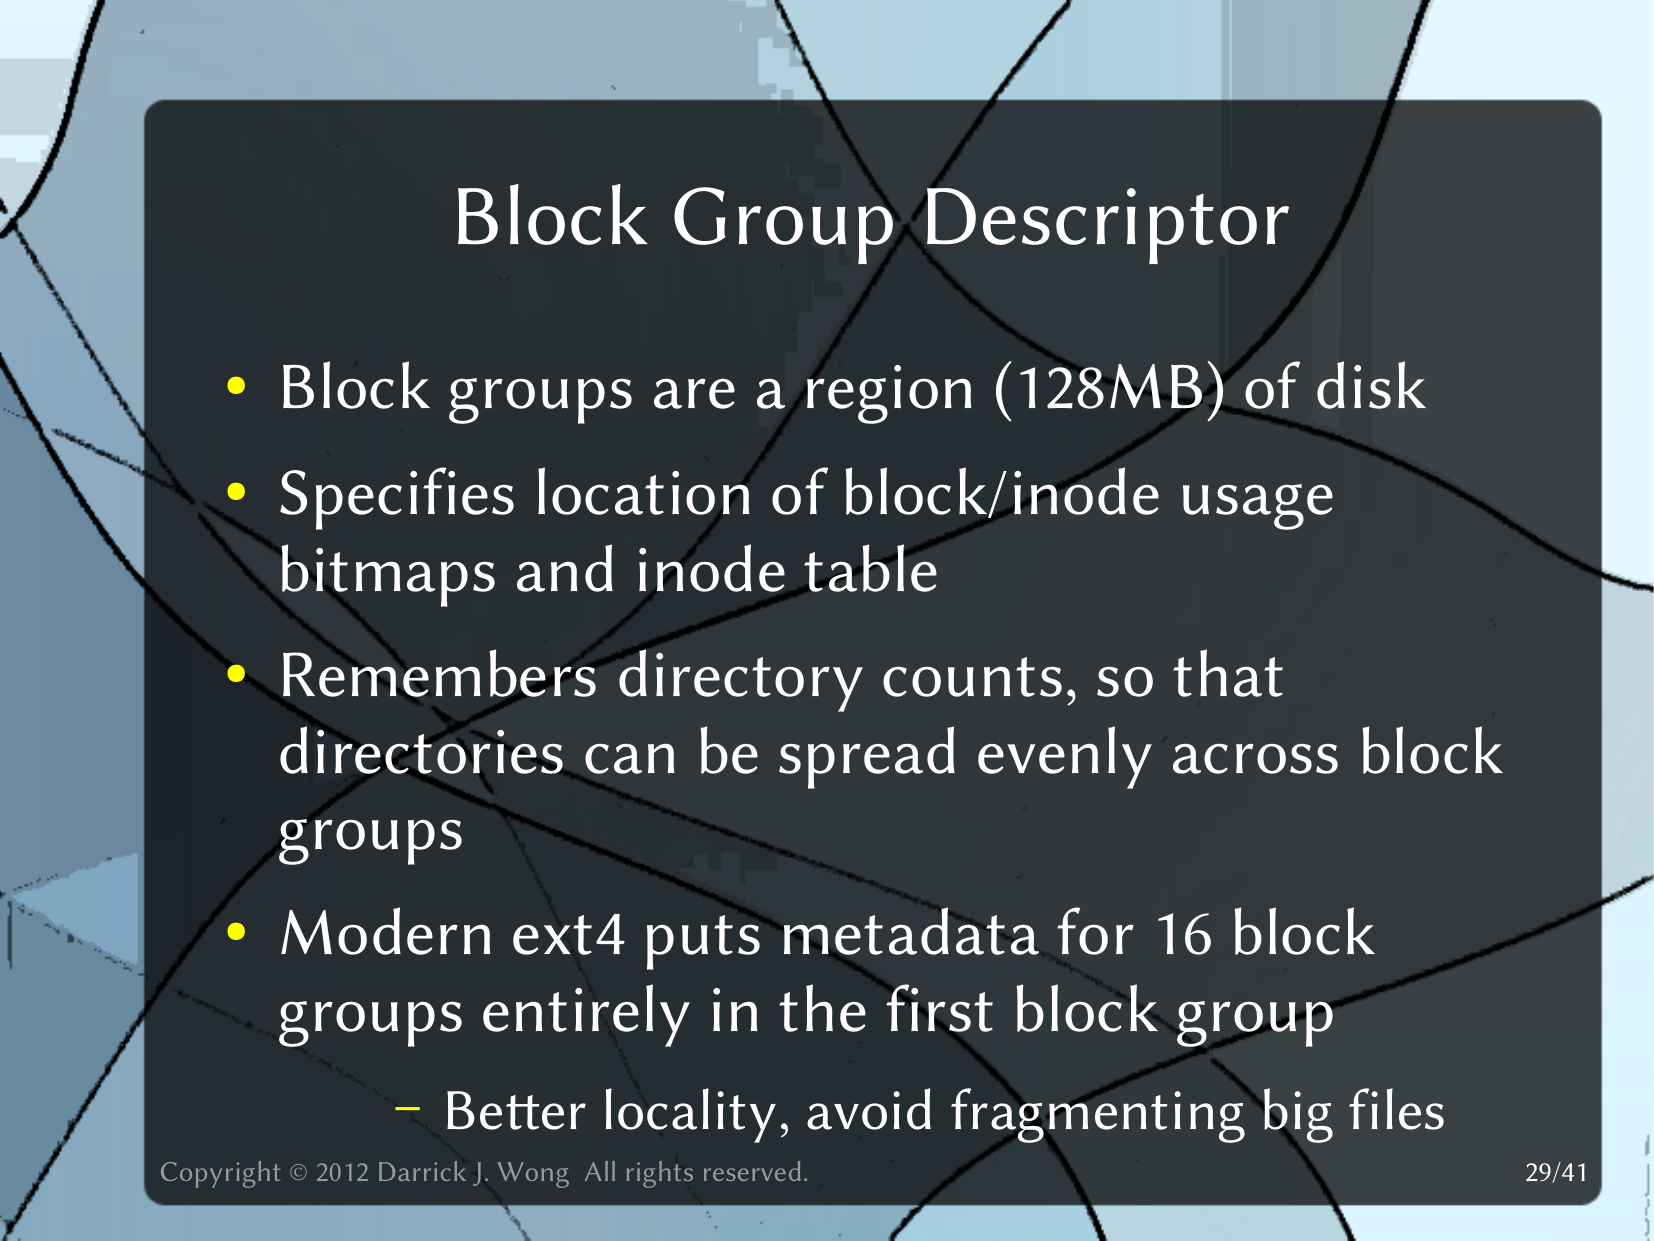

# Block Group Descriptor
Block groups are a region (128MB) of disk
Specifies location of block/inode usage bitmaps and inode table
Remembers directory counts, so that directories can be spread evenly across block groups
Modern ext4 puts metadata for 16 block groups entirely in the first block group
Better locality, avoid fragmenting big files
29